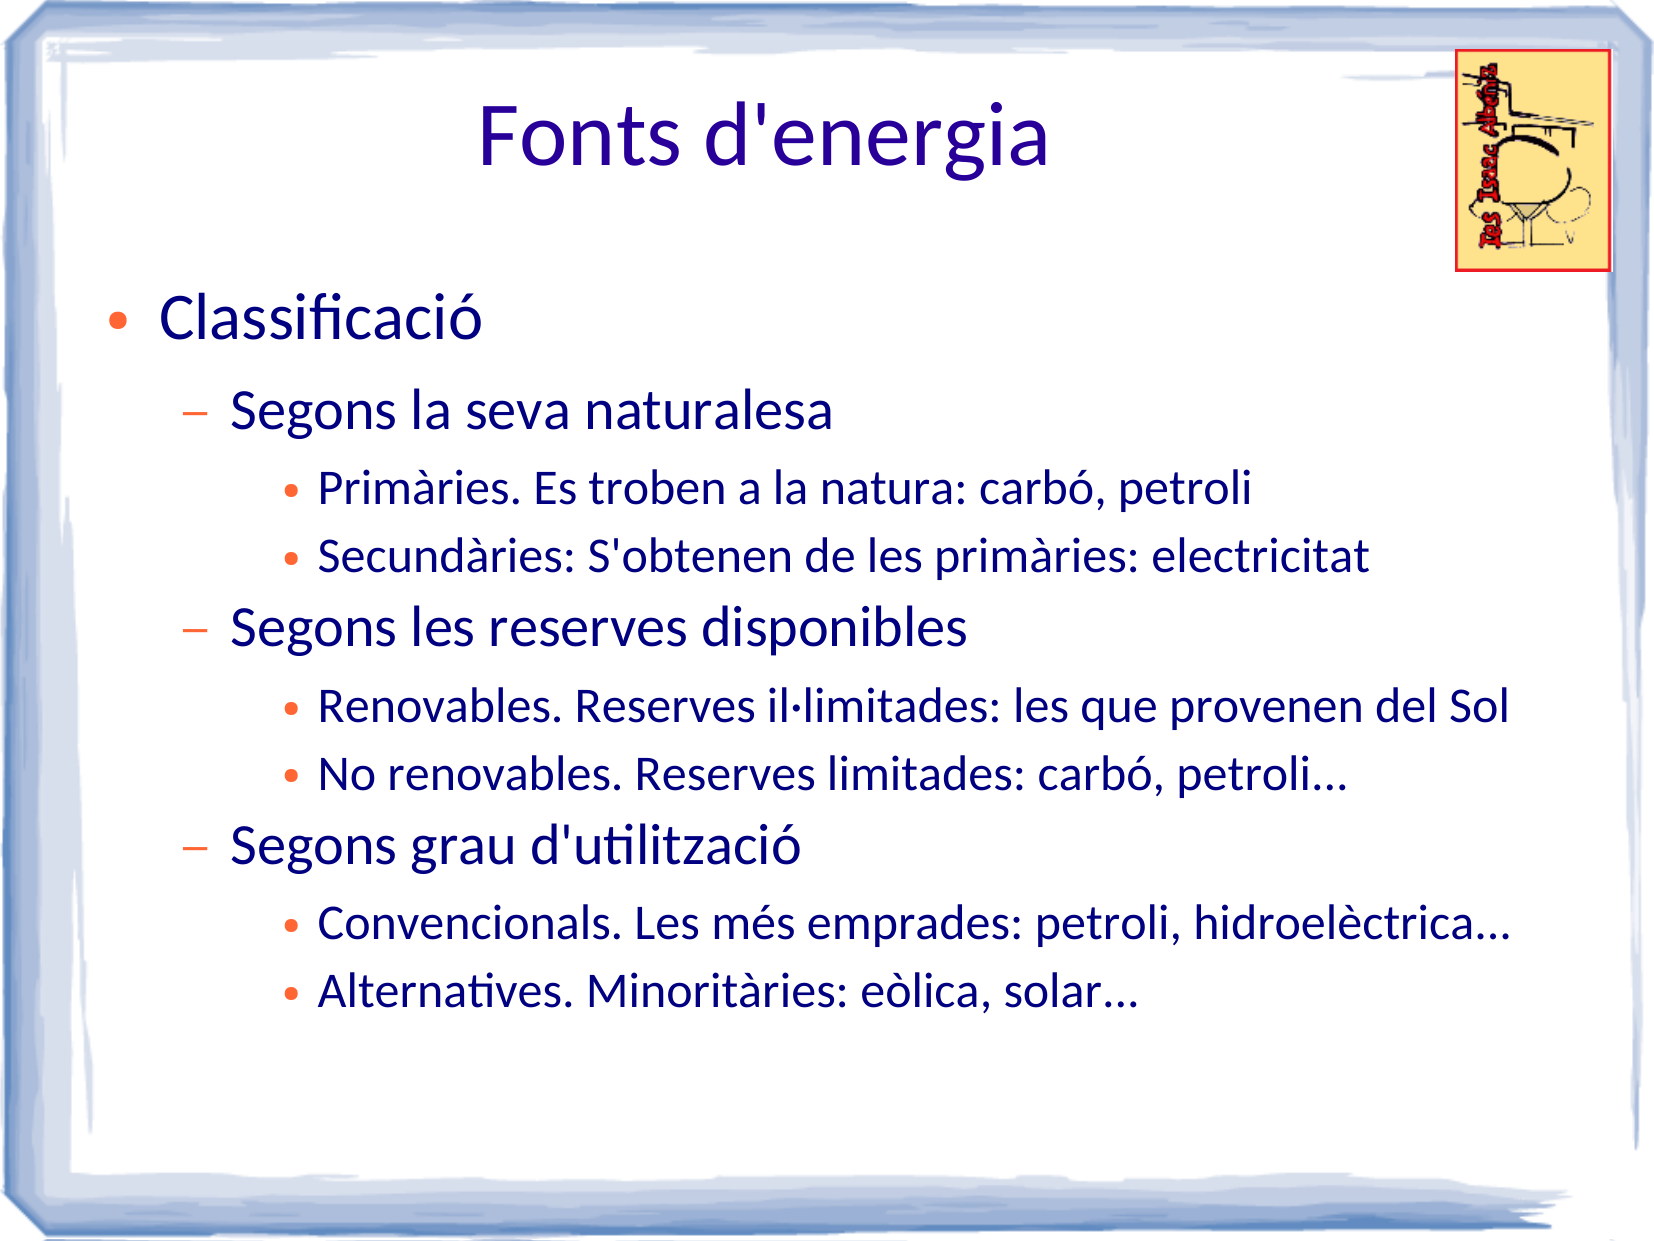

# Fonts d'energia
Classificació
Segons la seva naturalesa
Primàries. Es troben a la natura: carbó, petroli
Secundàries: S'obtenen de les primàries: electricitat
Segons les reserves disponibles
Renovables. Reserves il·limitades: les que provenen del Sol
No renovables. Reserves limitades: carbó, petroli...
Segons grau d'utilització
Convencionals. Les més emprades: petroli, hidroelèctrica...
Alternatives. Minoritàries: eòlica, solar...